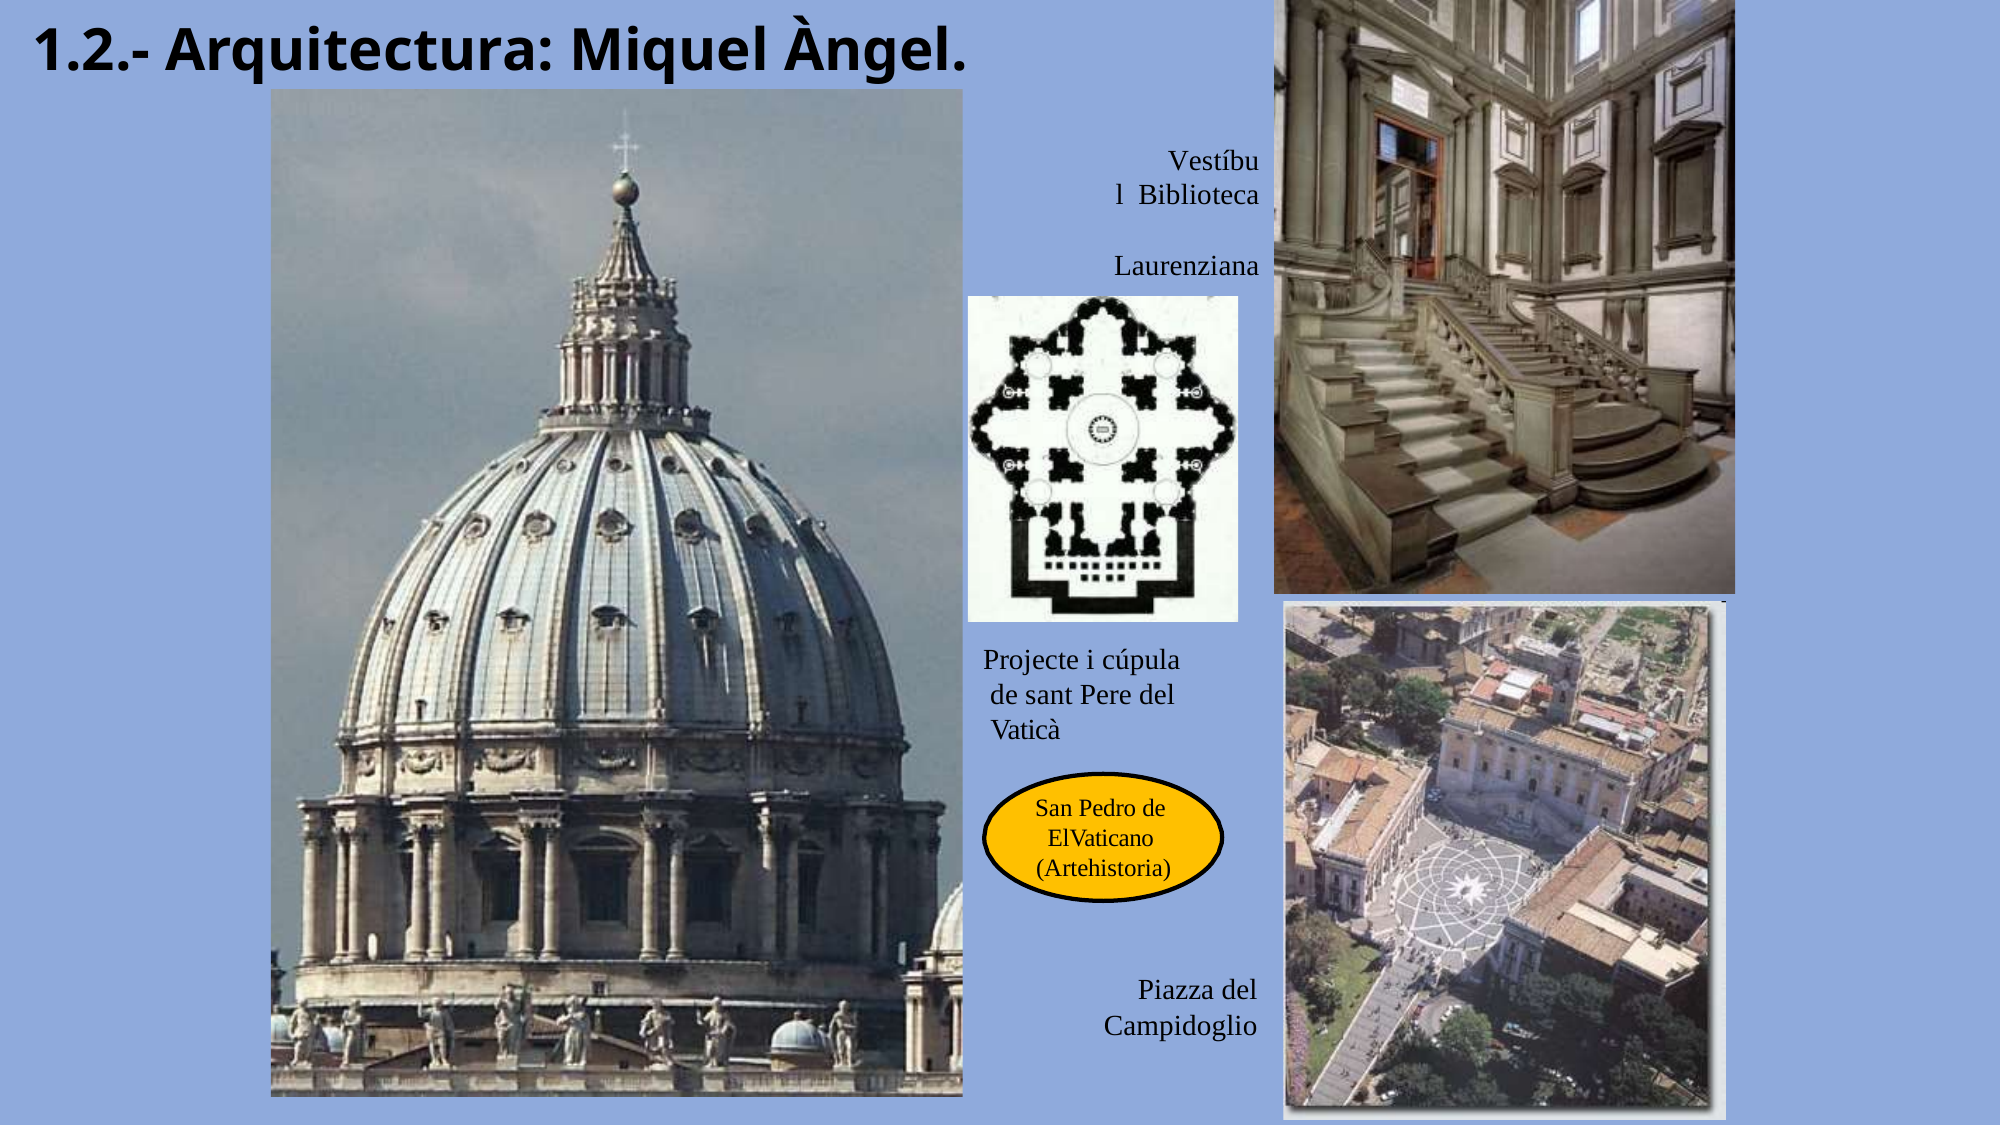

# 1.2.- Arquitectura: Miquel Àngel.
Vestíbul Biblioteca Laurenziana
Projecte i cúpula de sant Pere del Vaticà
San Pedro de ElVaticano (Artehistoria)
Piazza del
Campidoglio